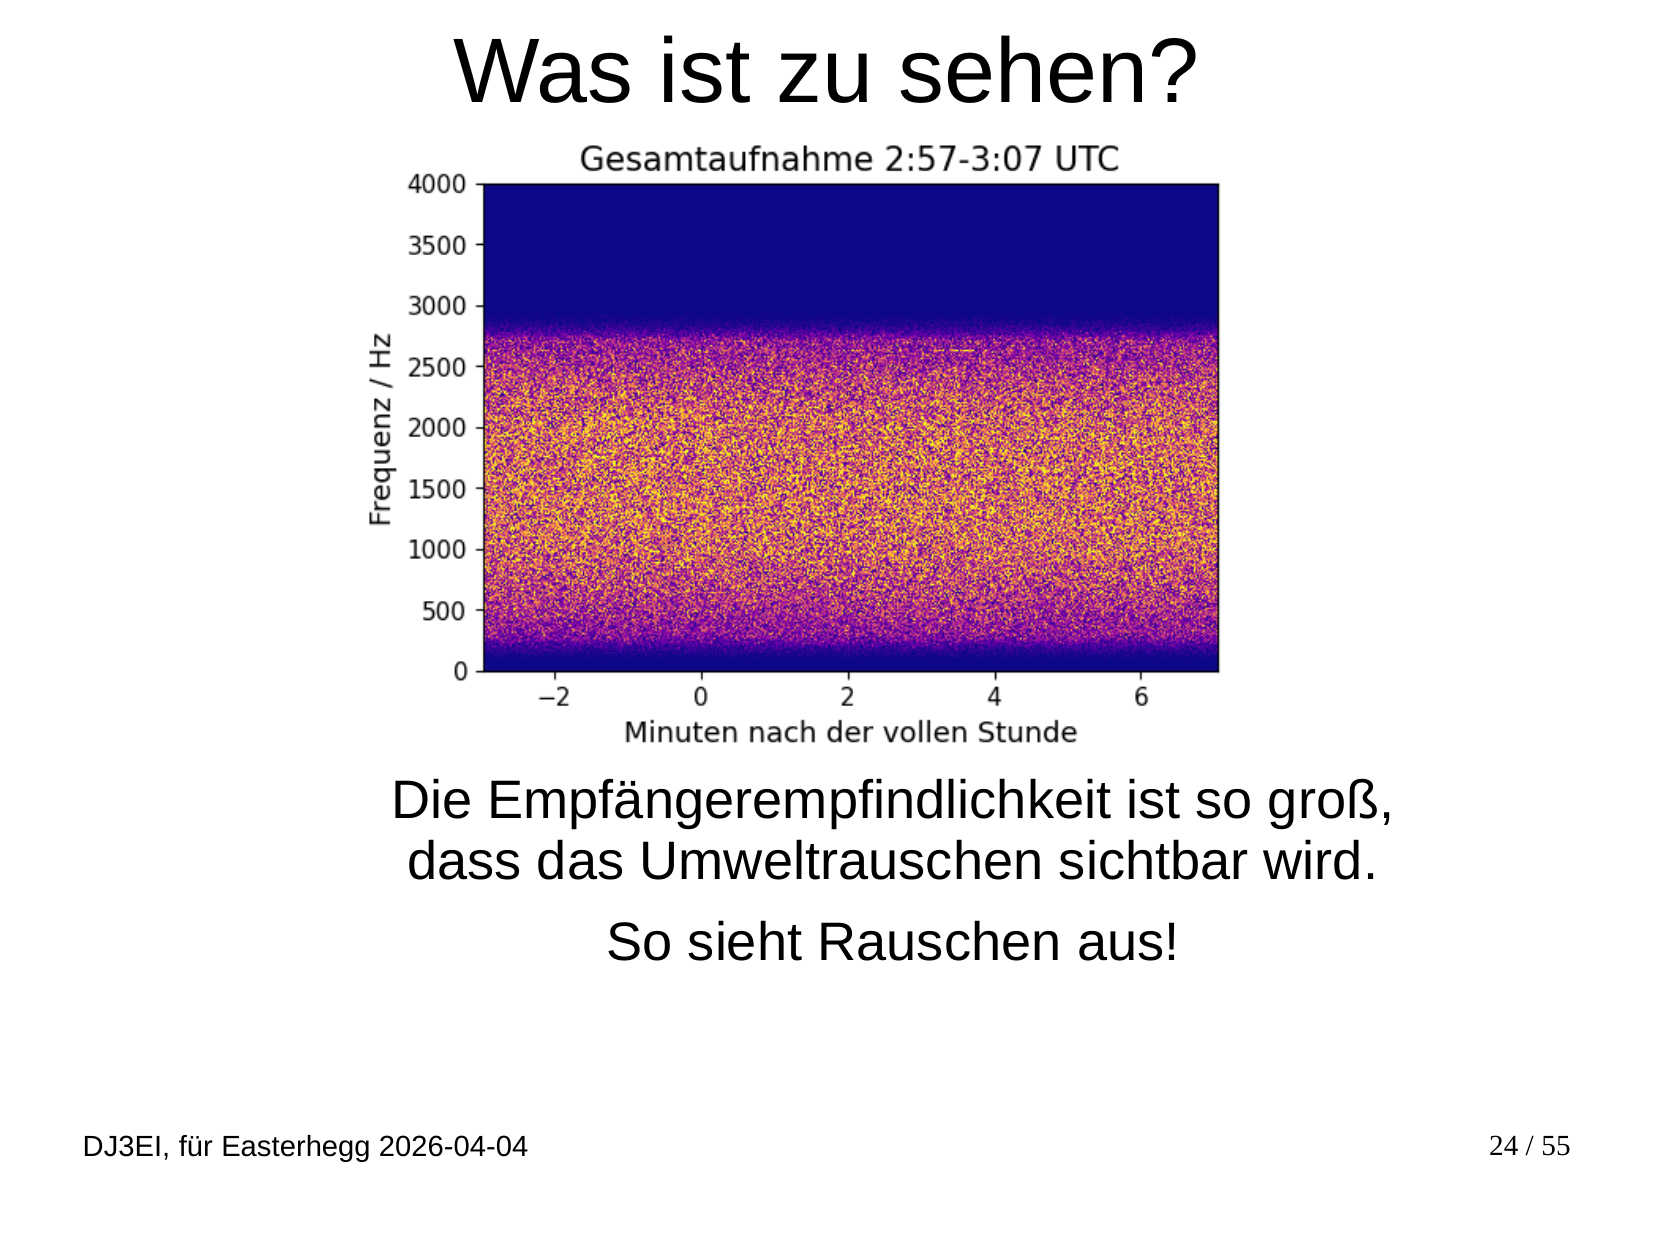

# Was ist zu sehen?
Die Empfängerempfindlichkeit ist so groß,
dass das Umweltrauschen sichtbar wird.
So sieht Rauschen aus!
24